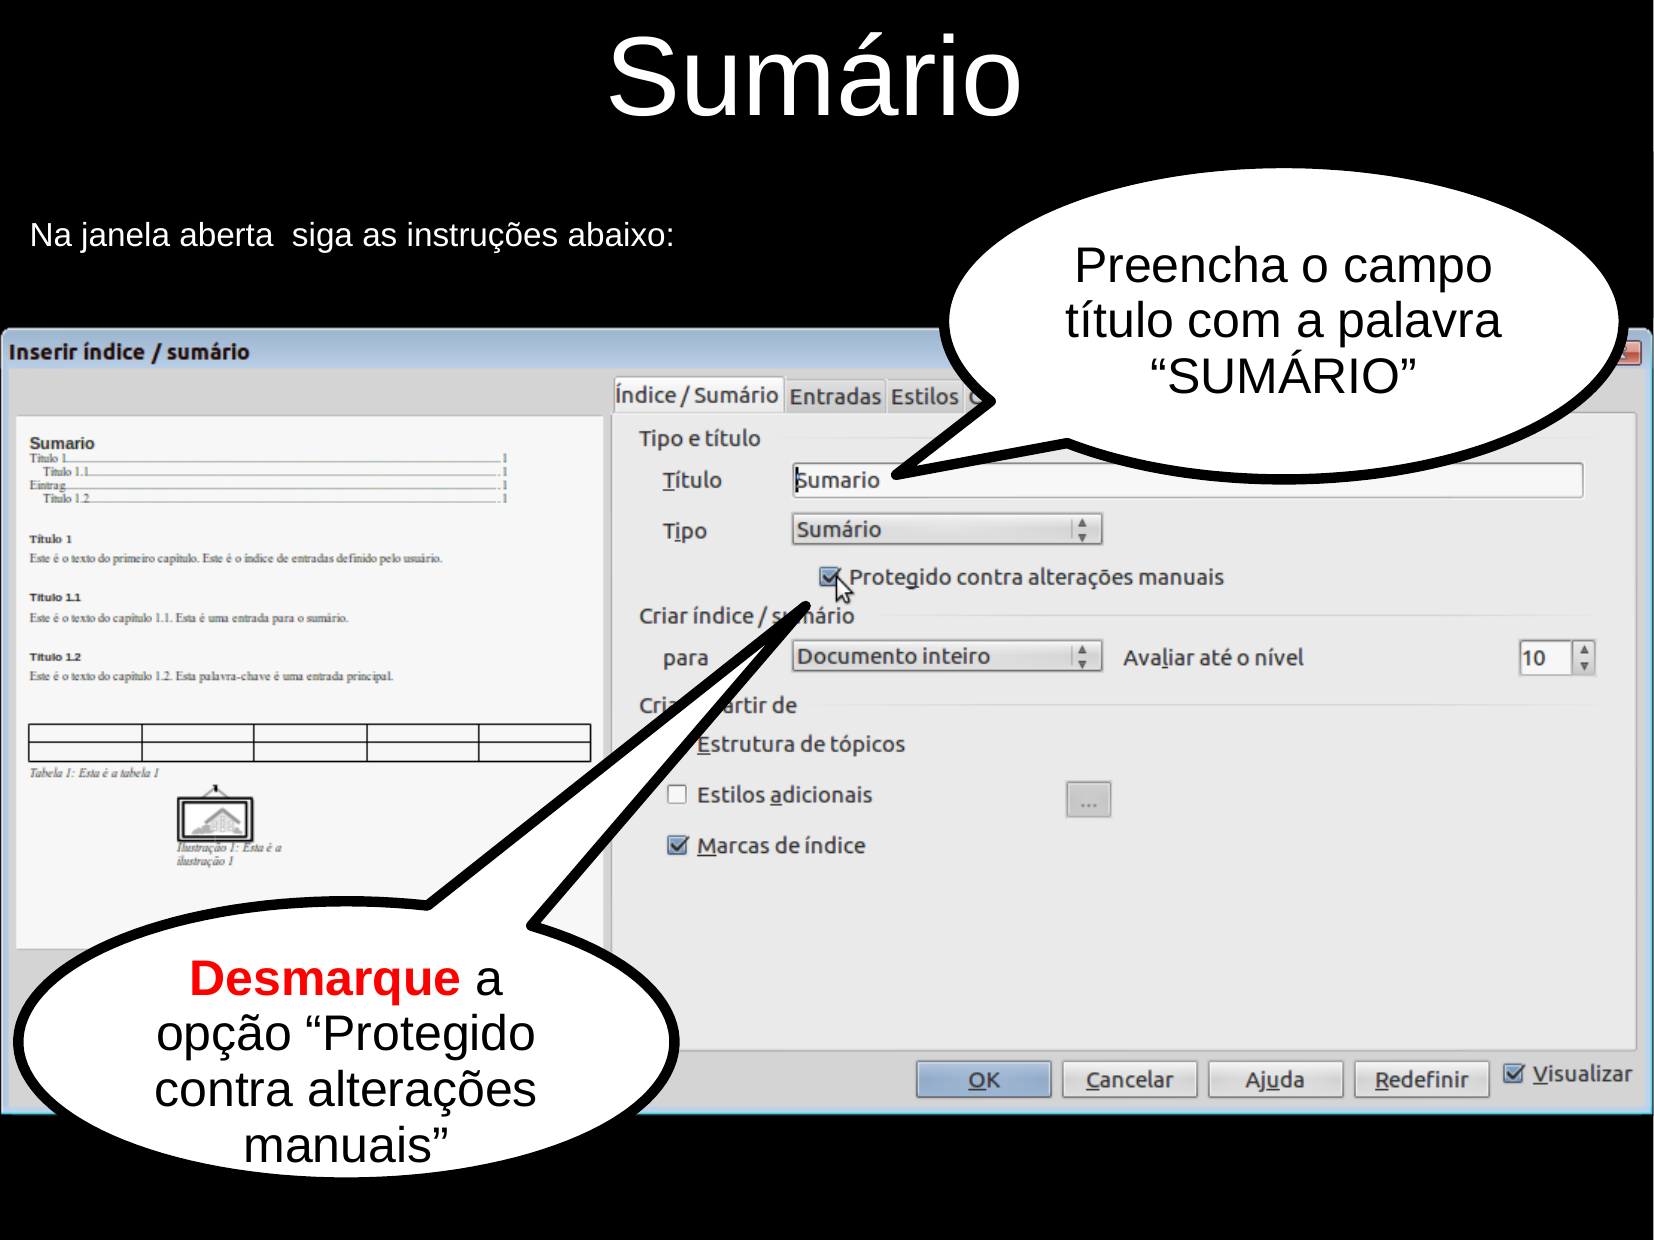

# Sumário
Na janela aberta siga as instruções abaixo:
Preencha o campo título com a palavra “SUMÁRIO”
Desmarque a opção “Protegido contra alterações manuais”